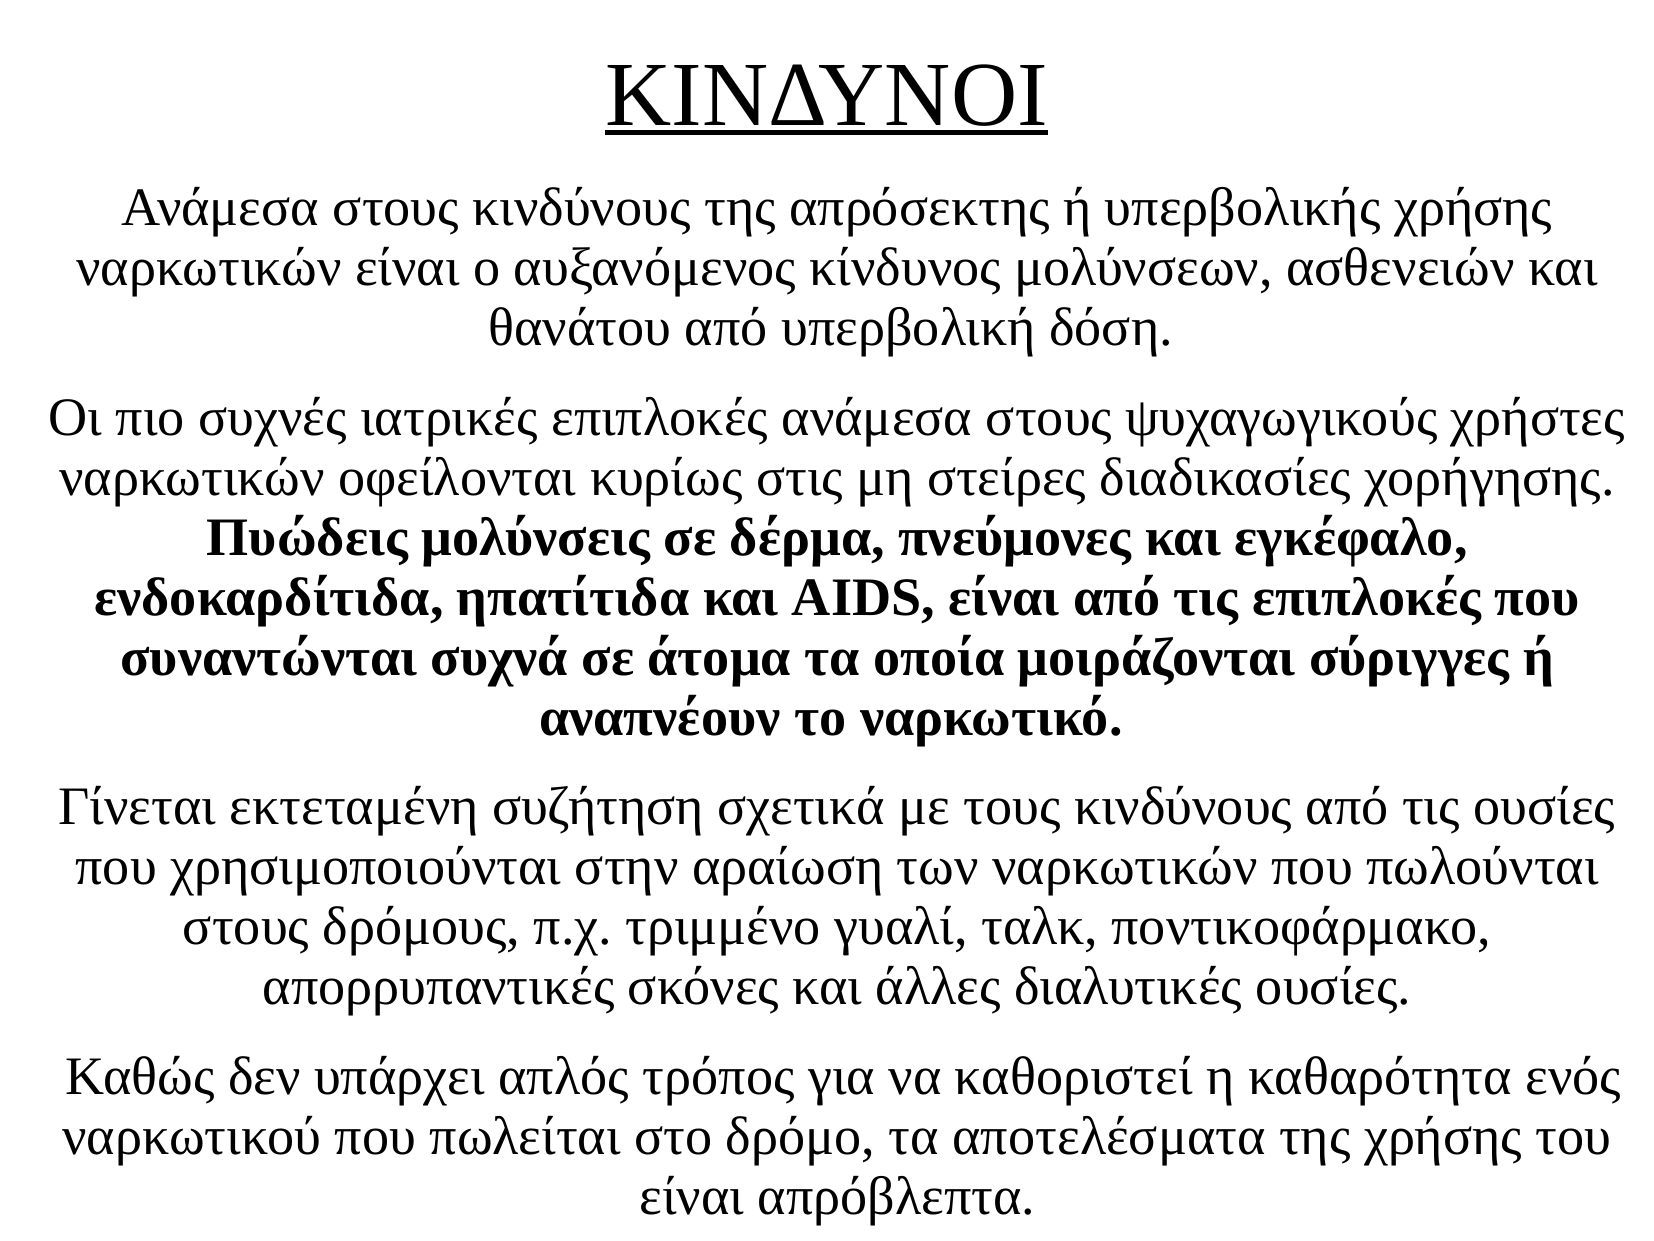

# ΚΙΝΔΥΝΟΙ
Ανάμεσα στους κινδύνους της απρόσεκτης ή υπερβολικής χρήσης ναρκωτικών είναι ο αυξανόμενος κίνδυνος μολύνσεων, ασθενειών και θανάτου από υπερβολική δόση.
Οι πιο συχνές ιατρικές επιπλοκές ανάμεσα στους ψυχαγωγικούς χρήστες ναρκωτικών οφείλονται κυρίως στις μη στείρες διαδικασίες χορήγησης. Πυώδεις μολύνσεις σε δέρμα, πνεύμονες και εγκέφαλο, ενδοκαρδίτιδα, ηπατίτιδα και AIDS, είναι από τις επιπλοκές που συναντώνται συχνά σε άτομα τα οποία μοιράζονται σύριγγες ή αναπνέουν το ναρκωτικό.
Γίνεται εκτεταμένη συζήτηση σχετικά με τους κινδύνους από τις ουσίες που χρησιμοποιούνται στην αραίωση των ναρκωτικών που πωλούνται στους δρόμους, π.χ. τριμμένο γυαλί, ταλκ, ποντικοφάρμακο, απορρυπαντικές σκόνες και άλλες διαλυτικές ουσίες.
 Καθώς δεν υπάρχει απλός τρόπος για να καθοριστεί η καθαρότητα ενός ναρκωτικού που πωλείται στο δρόμο, τα αποτελέσματα της χρήσης του είναι απρόβλεπτα.